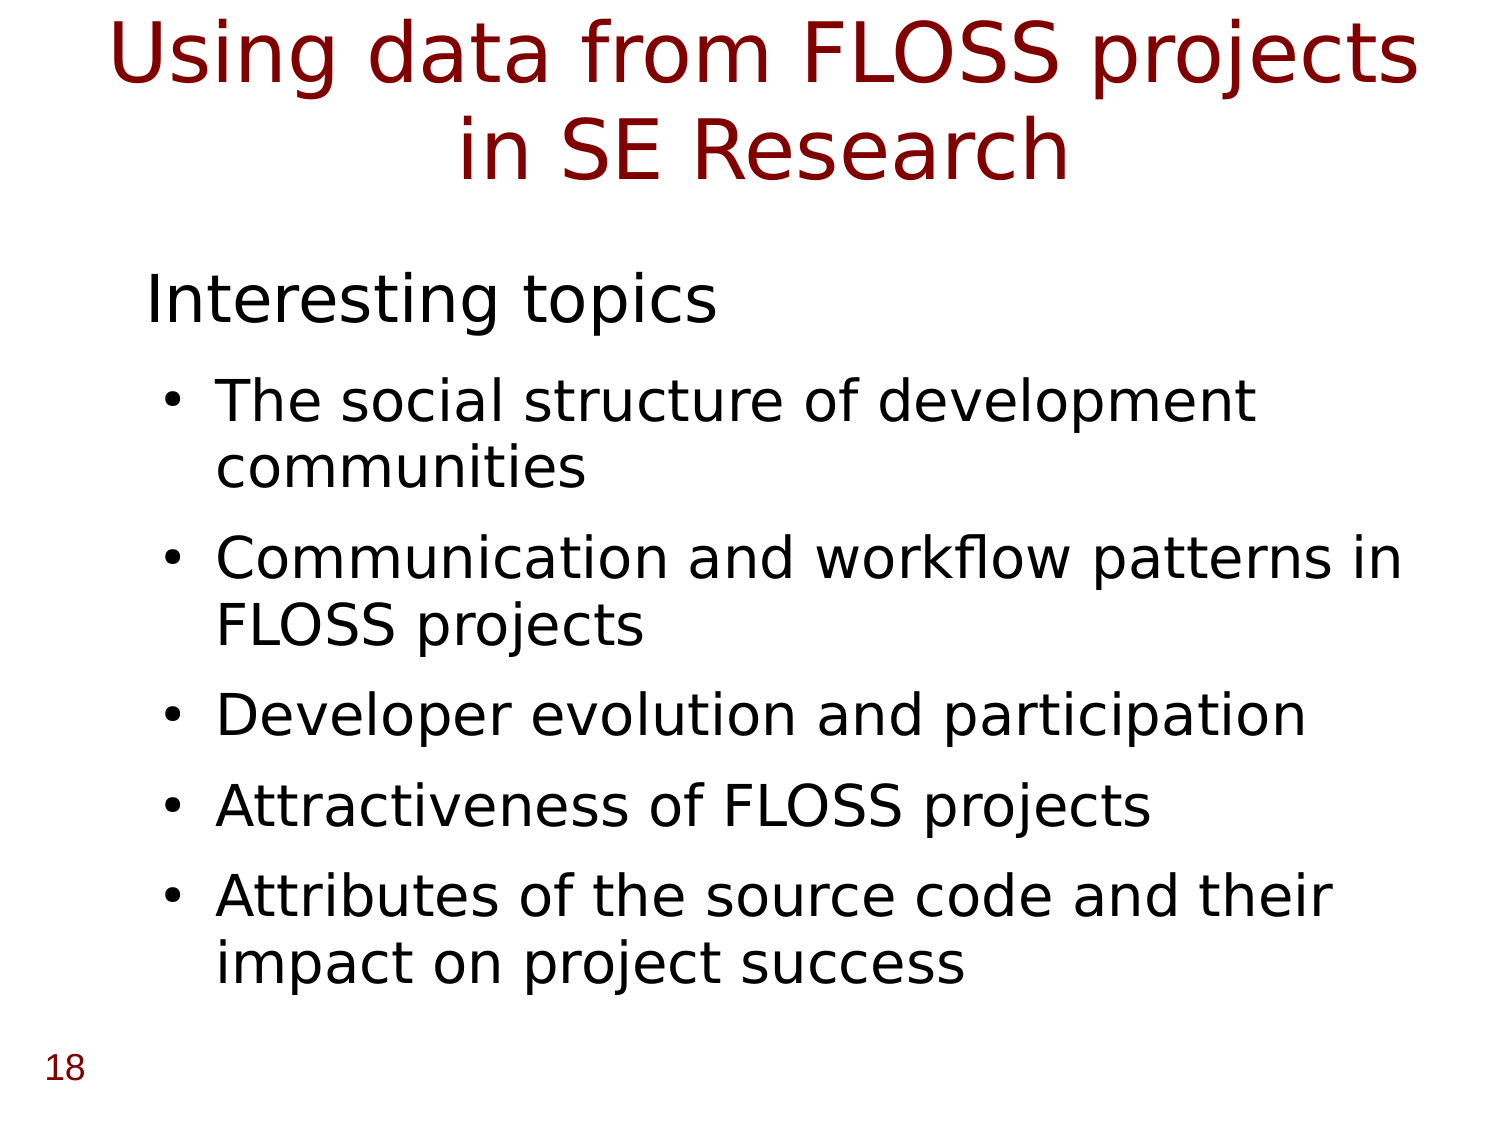

# Using data from FLOSS projects in SE Research
Interesting topics
The social structure of development communities
Communication and workflow patterns in FLOSS projects
Developer evolution and participation
Attractiveness of FLOSS projects
Attributes of the source code and their impact on project success